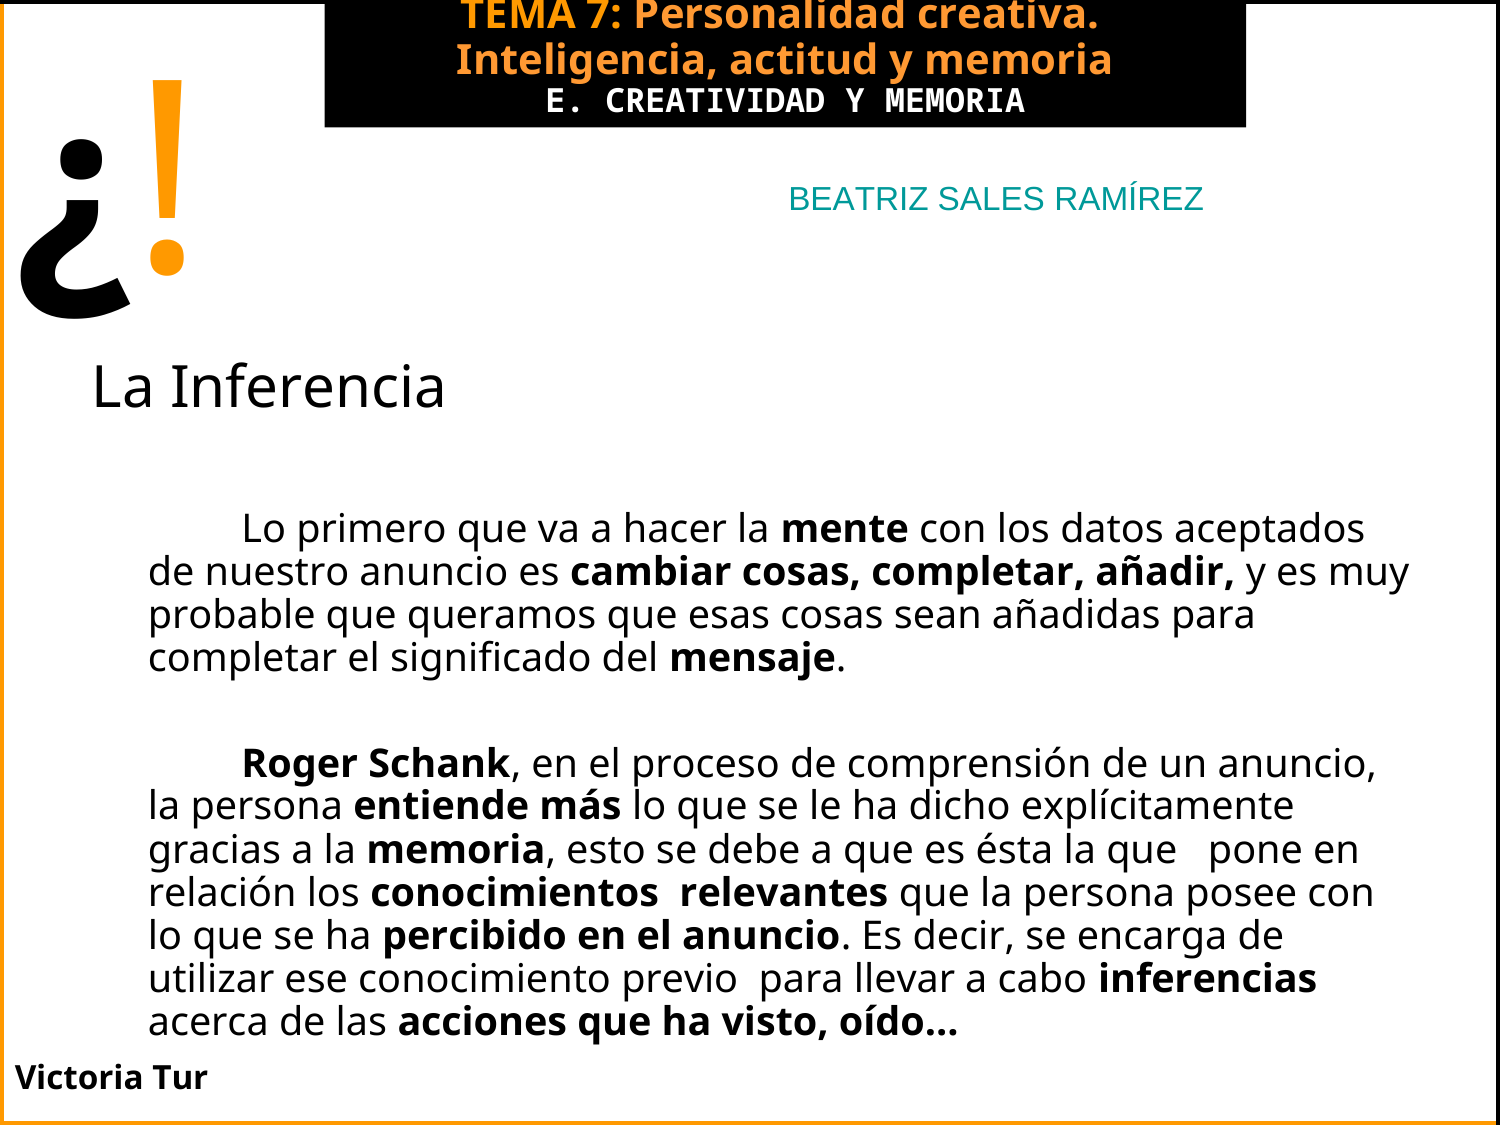

#
BEATRIZ SALES RAMÍREZ
La Inferencia
		Lo primero que va a hacer la mente con los datos aceptados de nuestro anuncio es cambiar cosas, completar, añadir, y es muy probable que queramos que esas cosas sean añadidas para completar el significado del mensaje.
		Roger Schank, en el proceso de comprensión de un anuncio, la persona entiende más lo que se le ha dicho explícitamente gracias a la memoria, esto se debe a que es ésta la que pone en relación los conocimientos relevantes que la persona posee con lo que se ha percibido en el anuncio. Es decir, se encarga de utilizar ese conocimiento previo para llevar a cabo inferencias acerca de las acciones que ha visto, oído...